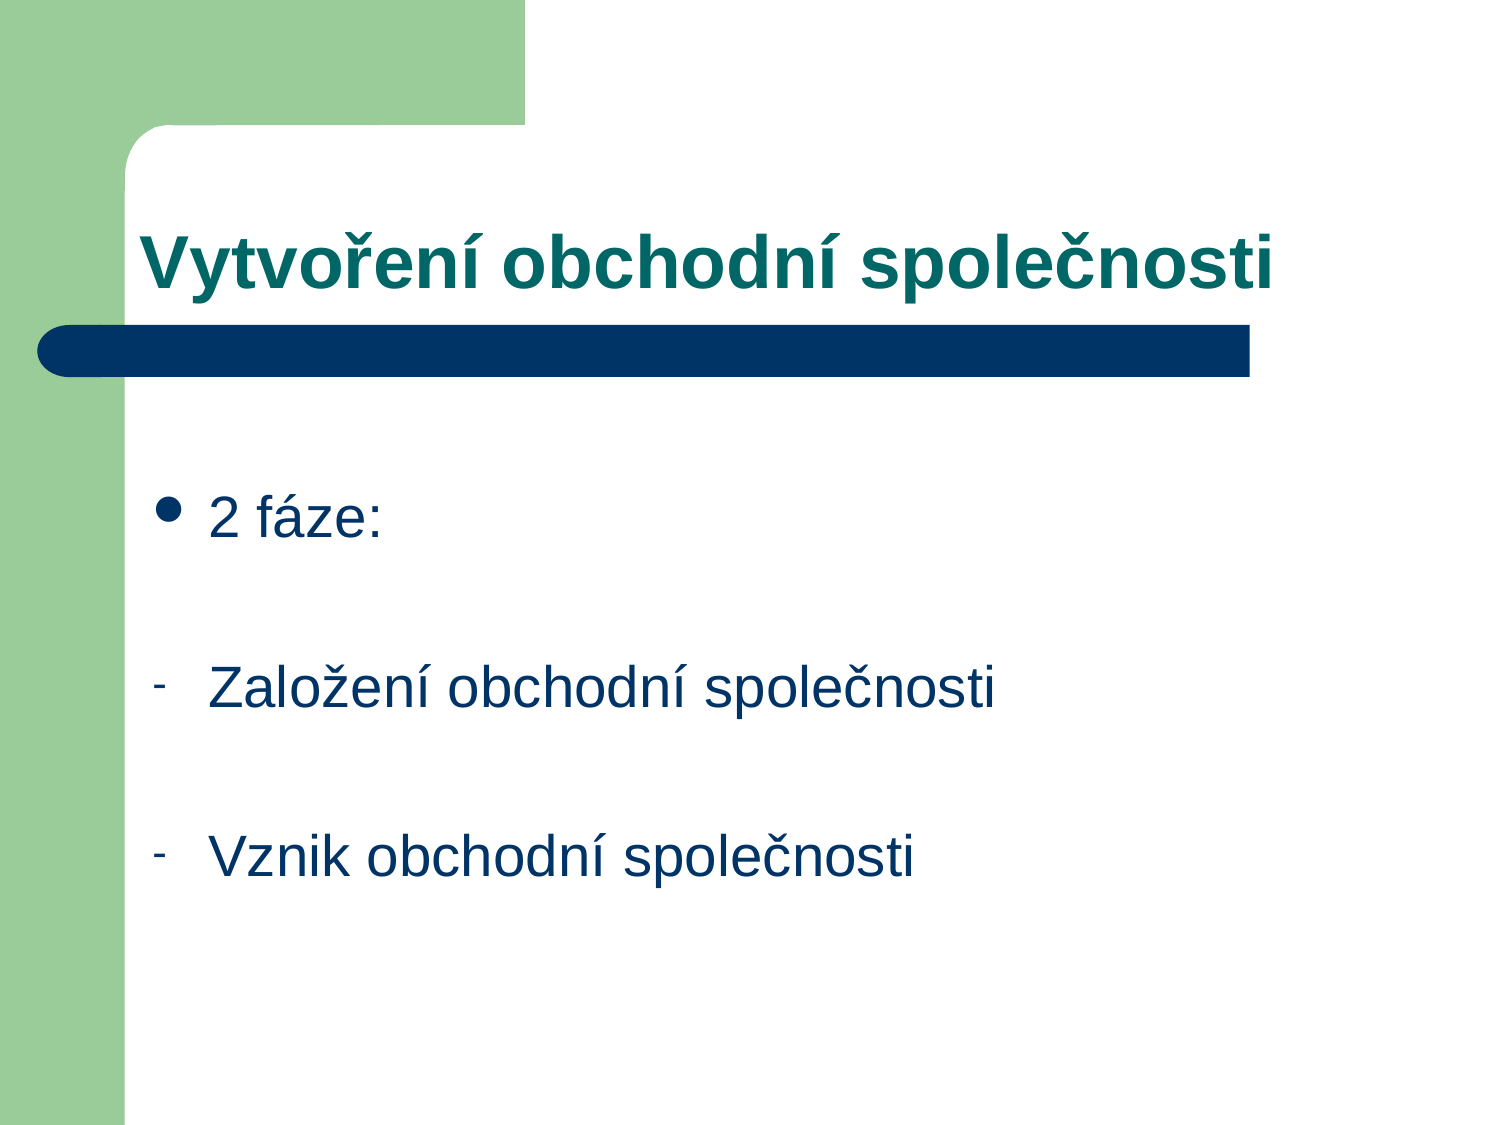

# Vytvoření obchodní společnosti
2 fáze:
Založení obchodní společnosti
Vznik obchodní společnosti